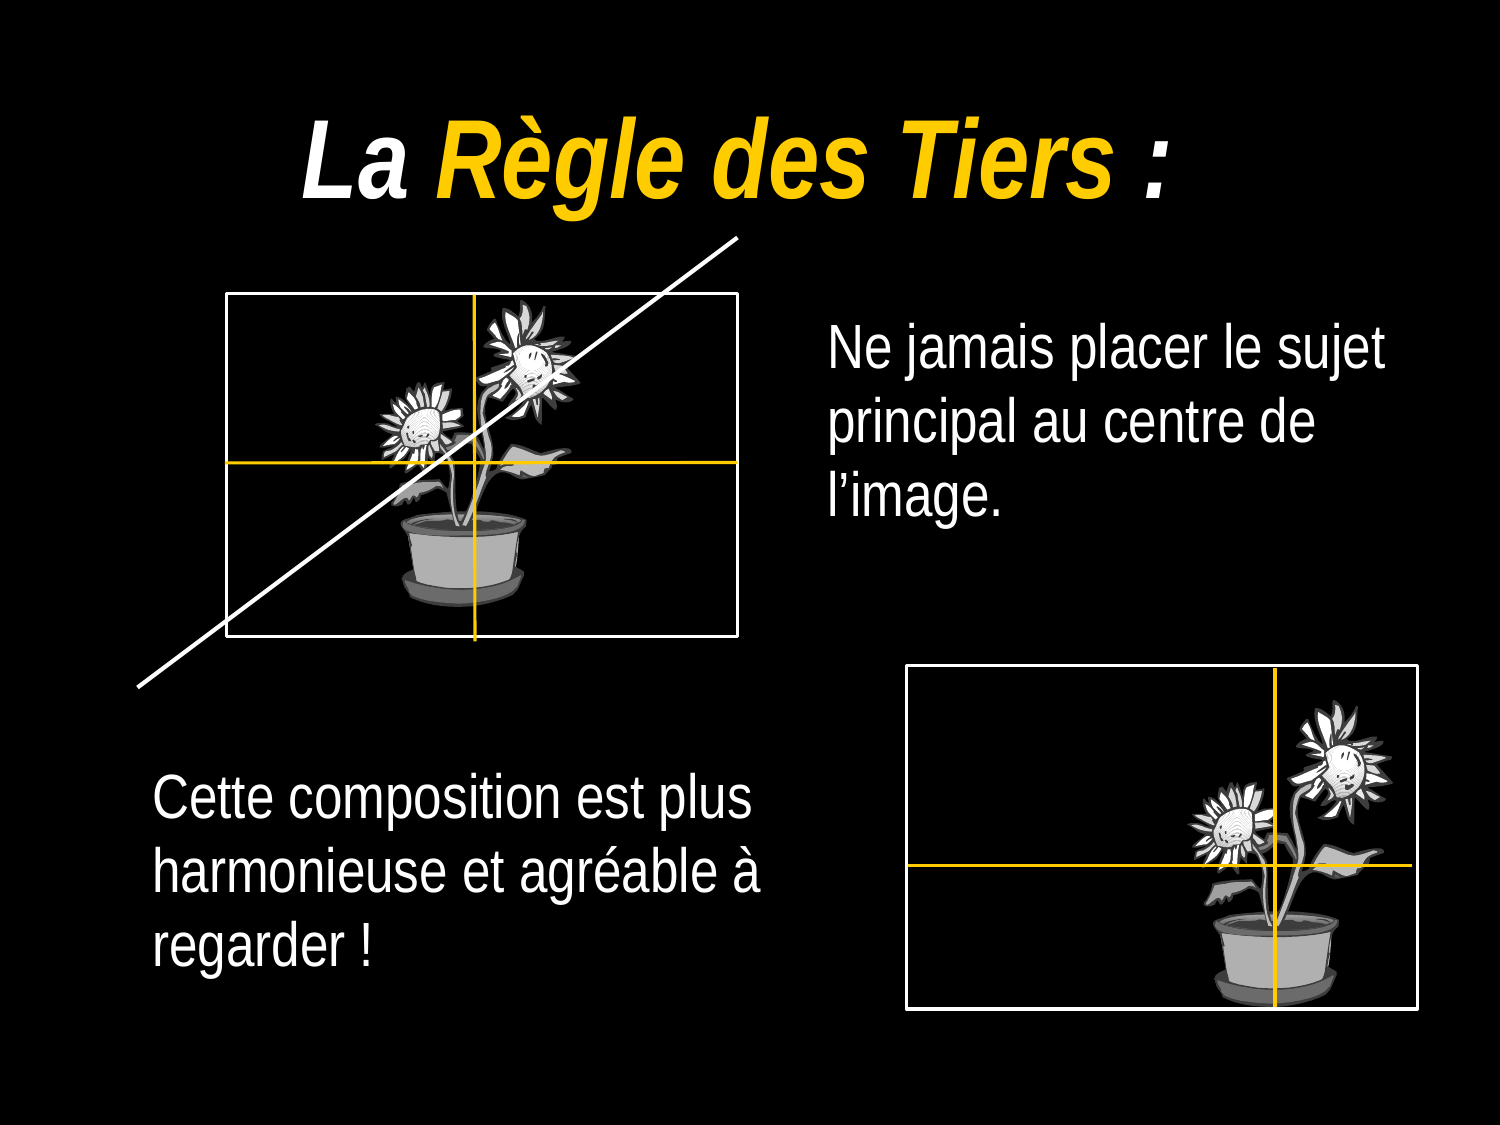

# La Règle des Tiers :
Ne jamais placer le sujet principal au centre de l’image.
Cette composition est plus harmonieuse et agréable à regarder !